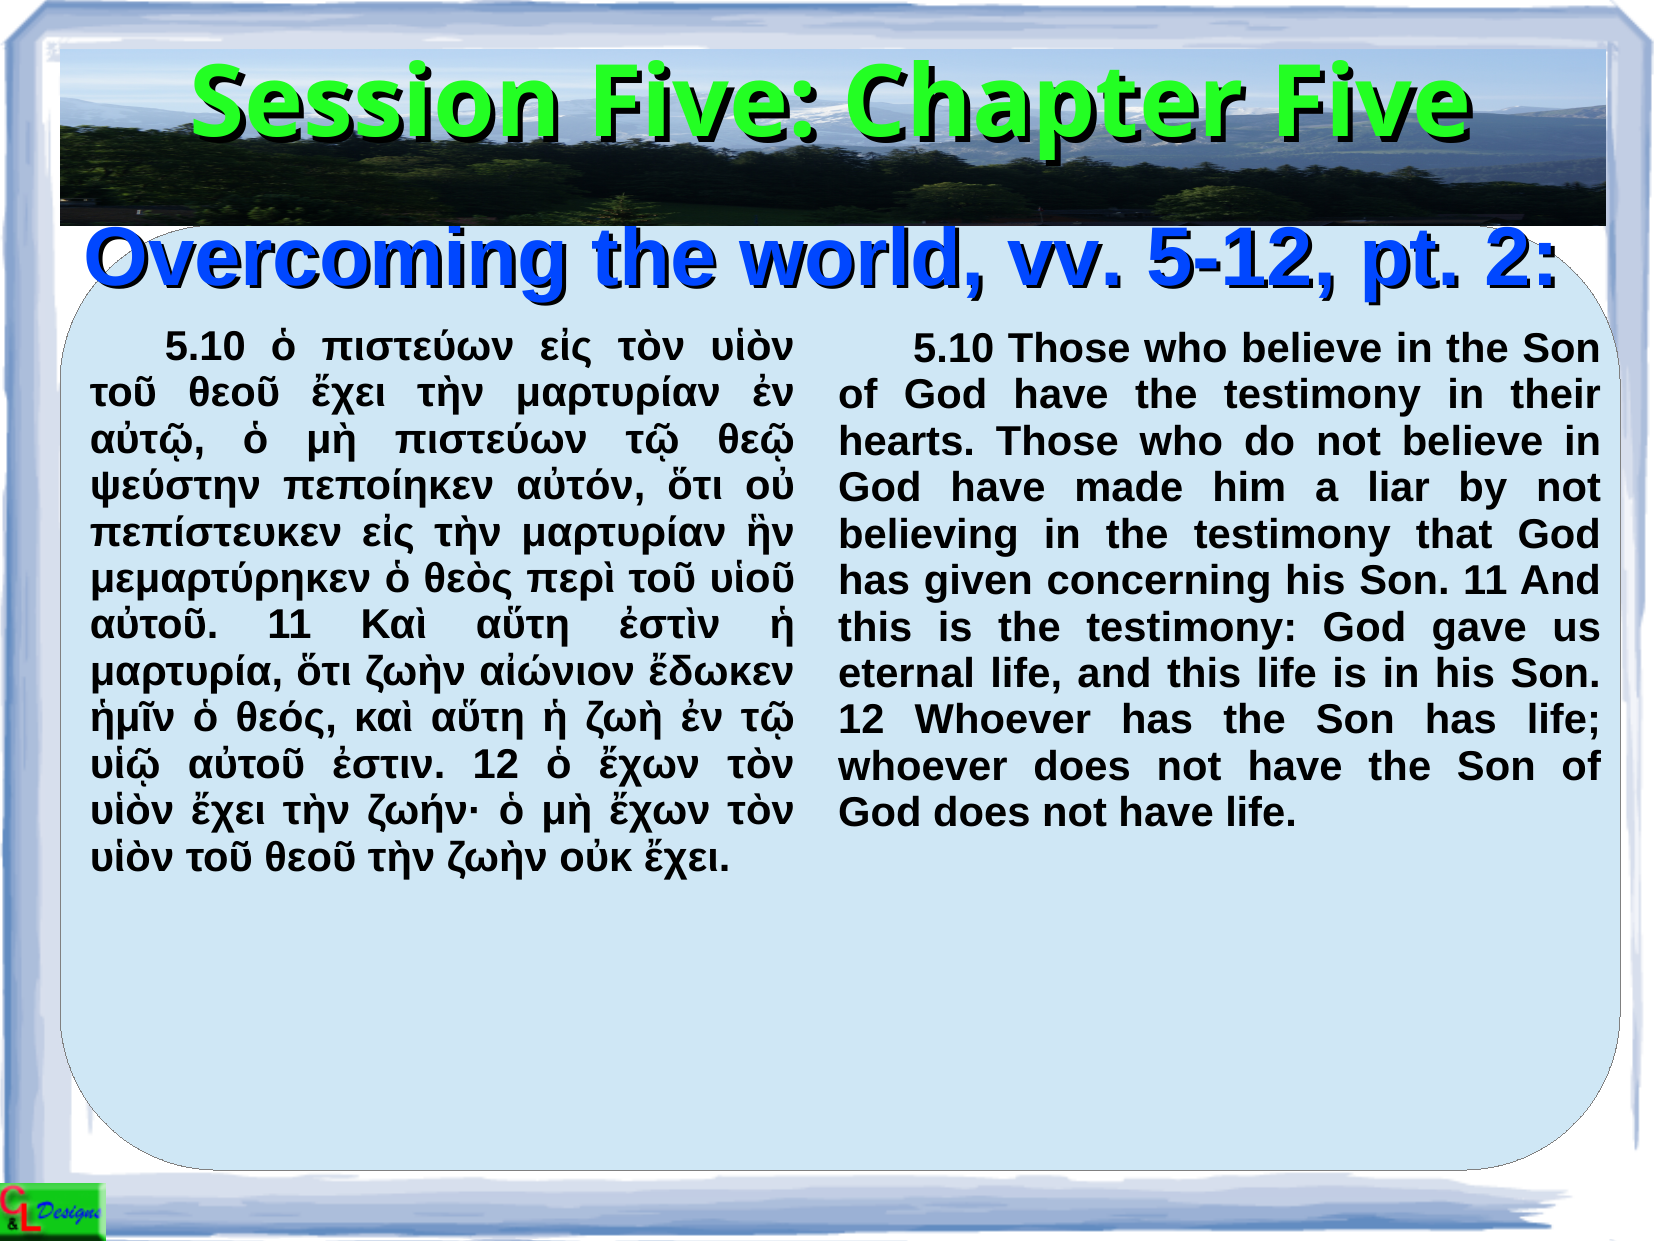

Session Five: Chapter Five
# Overcoming the world, vv. 5-12, pt. 2:
	5.10 ὁ πιστεύων εἰς τὸν υἱὸν τοῦ θεοῦ ἔχει τὴν μαρτυρίαν ἐν αὐτῷ, ὁ μὴ πιστεύων τῷ θεῷ ψεύστην πεποίηκεν αὐτόν, ὅτι οὐ πεπίστευκεν εἰς τὴν μαρτυρίαν ἣν μεμαρτύρηκεν ὁ θεὸς περὶ τοῦ υἱοῦ αὐτοῦ. 11 Καὶ αὕτη ἐστὶν ἡ μαρτυρία, ὅτι ζωὴν αἰώνιον ἔδωκεν ἡμῖν ὁ θεός, καὶ αὕτη ἡ ζωὴ ἐν τῷ υἱῷ αὐτοῦ ἐστιν. 12 ὁ ἔχων τὸν υἱὸν ἔχει τὴν ζωήν· ὁ μὴ ἔχων τὸν υἱὸν τοῦ θεοῦ τὴν ζωὴν οὐκ ἔχει.
	5.10 Those who believe in the Son of God have the testimony in their hearts. Those who do not believe in God have made him a liar by not believing in the testimony that God has given concerning his Son. 11 And this is the testimony: God gave us eternal life, and this life is in his Son. 12 Whoever has the Son has life; whoever does not have the Son of God does not have life.